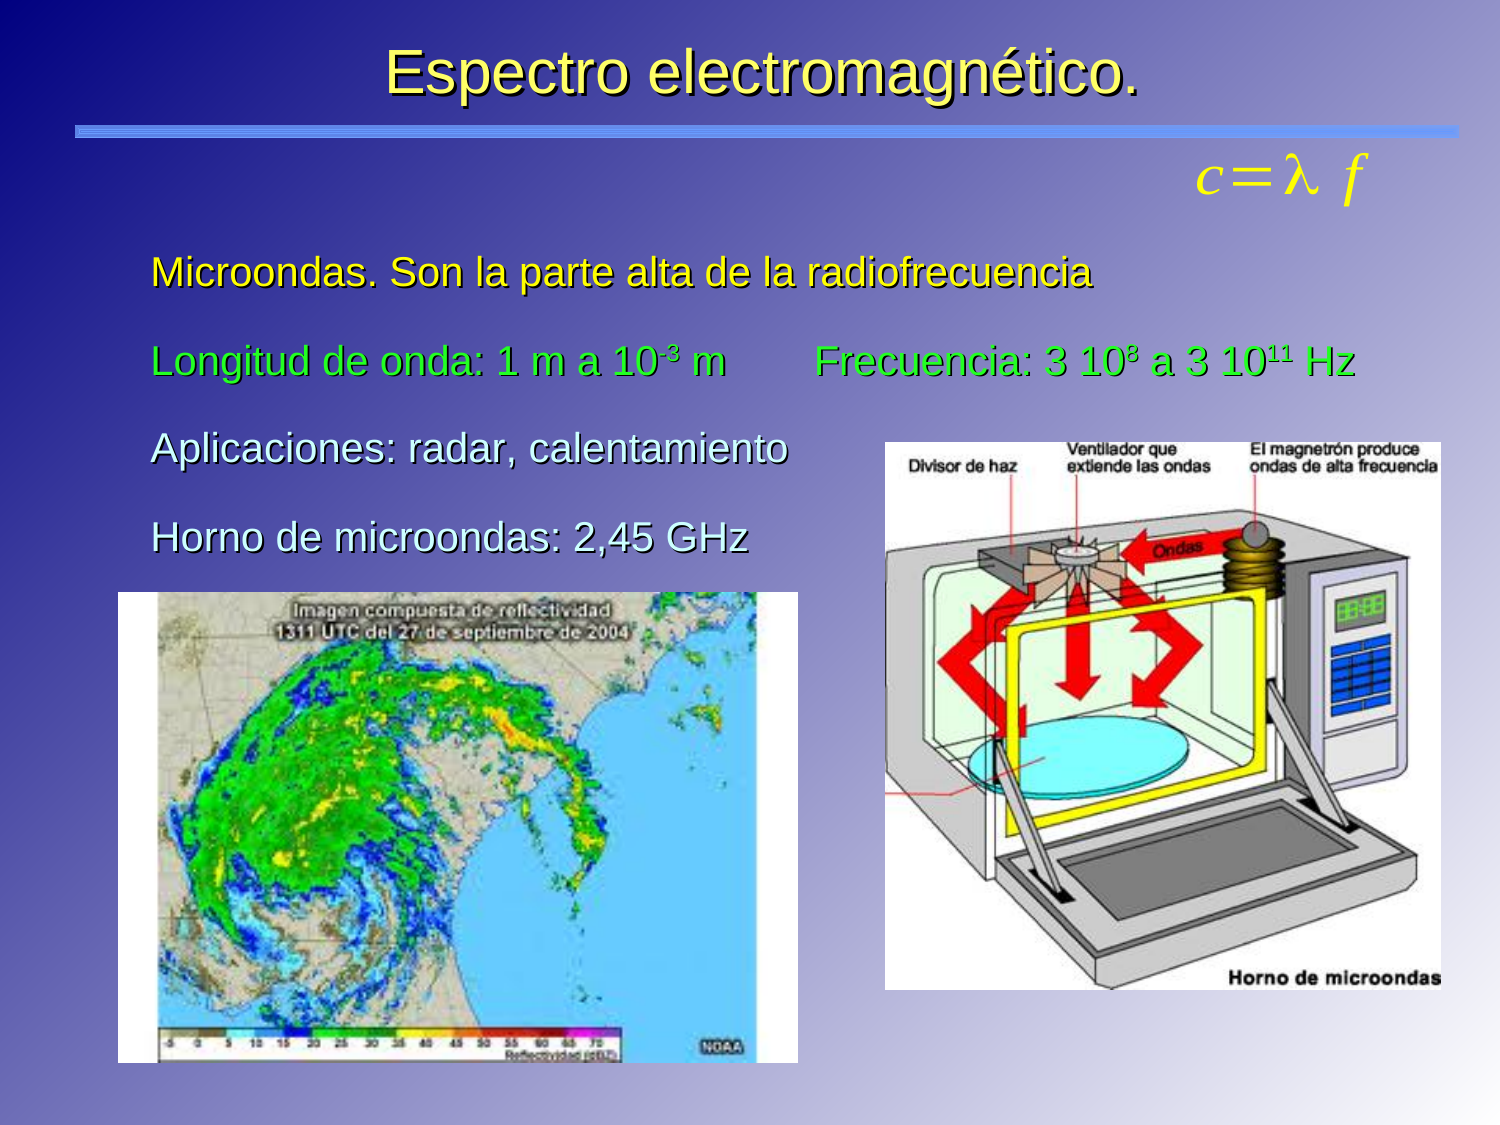

Espectro electromagnético.
Microondas. Son la parte alta de la radiofrecuencia
Longitud de onda: 1 m a 10-3 m 		Frecuencia: 3 108 a 3 1011 Hz
Aplicaciones: radar, calentamiento
Horno de microondas: 2,45 GHz